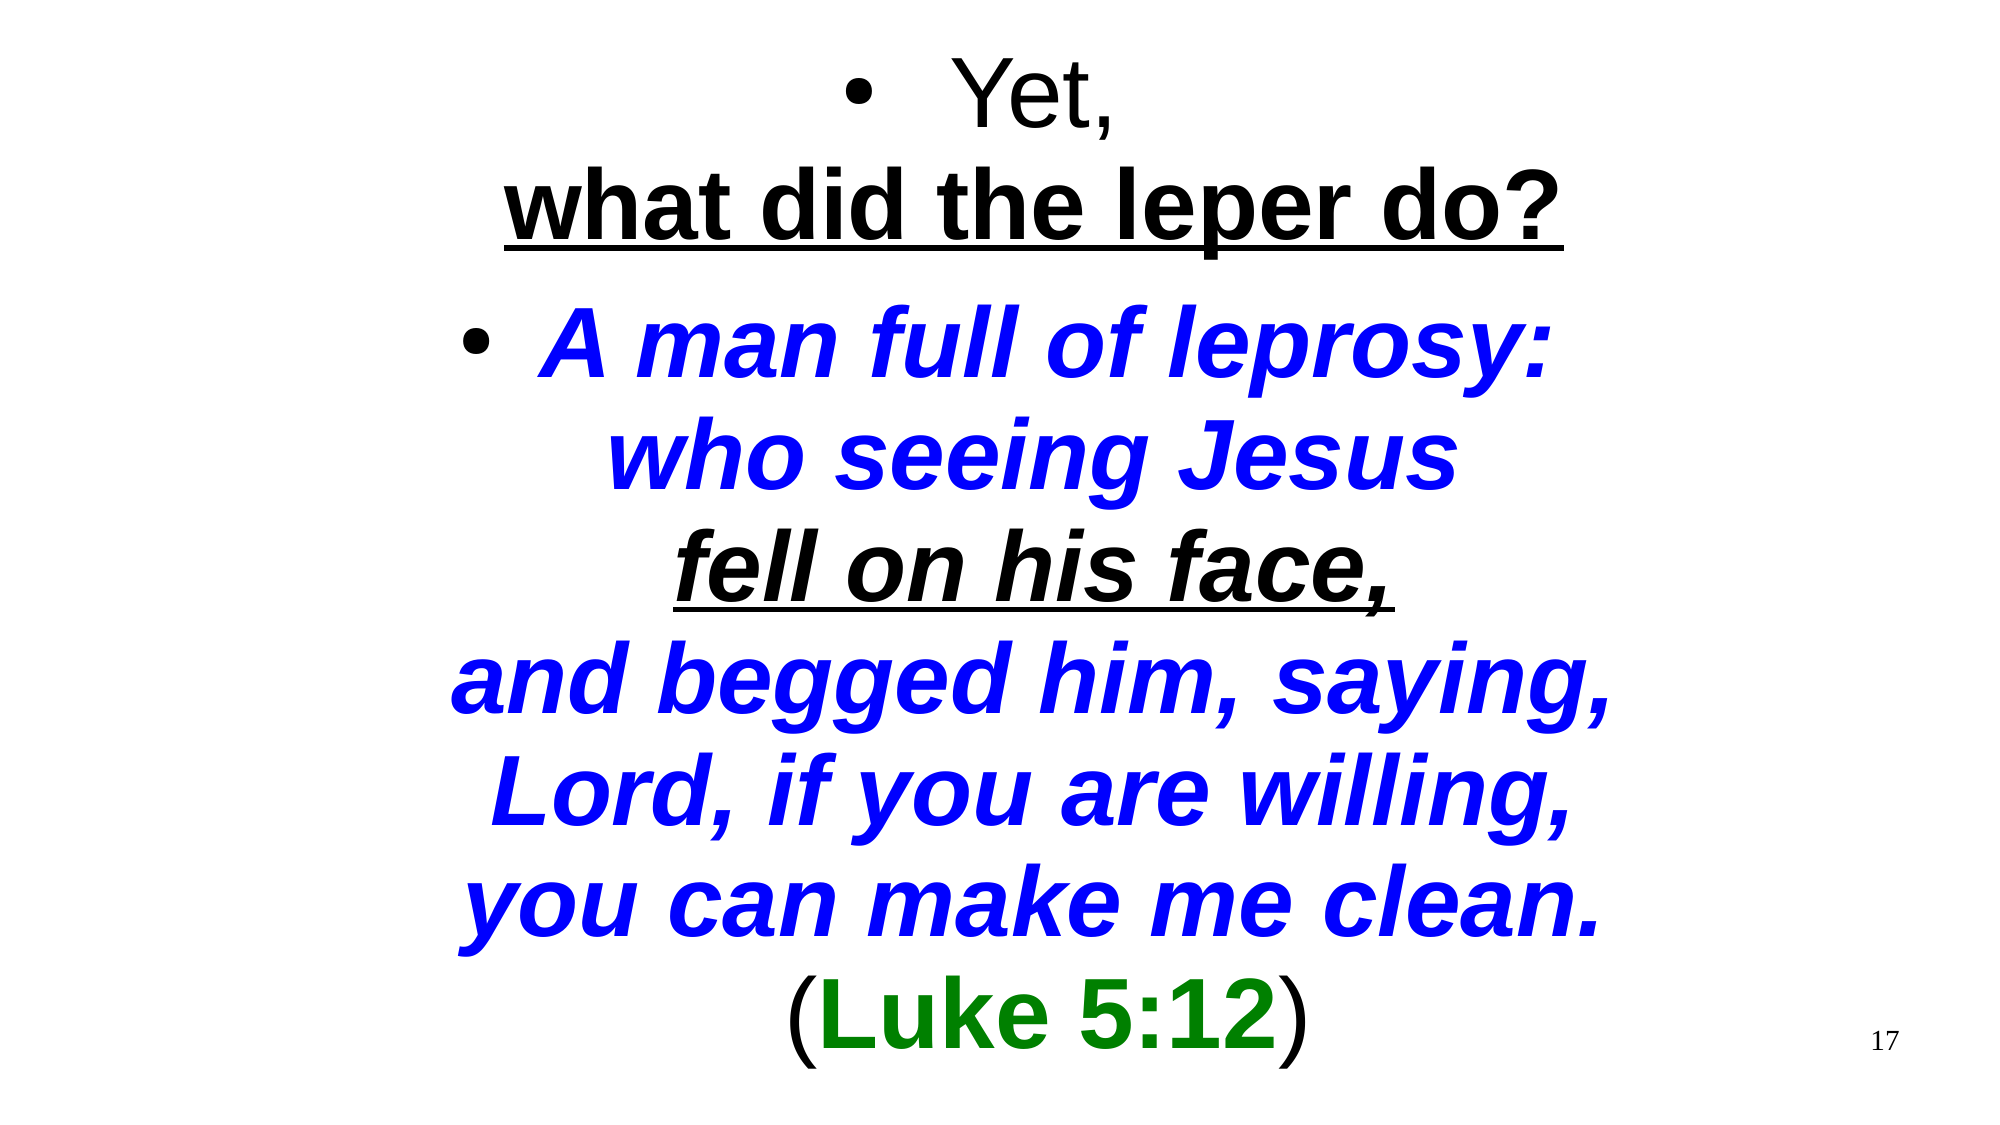

# Yet, what did the leper do?
 A man full of leprosy:
who seeing Jesus
fell on his face,
and begged him, saying,
Lord, if you are willing,
you can make me clean. 
(Luke 5:12)
17